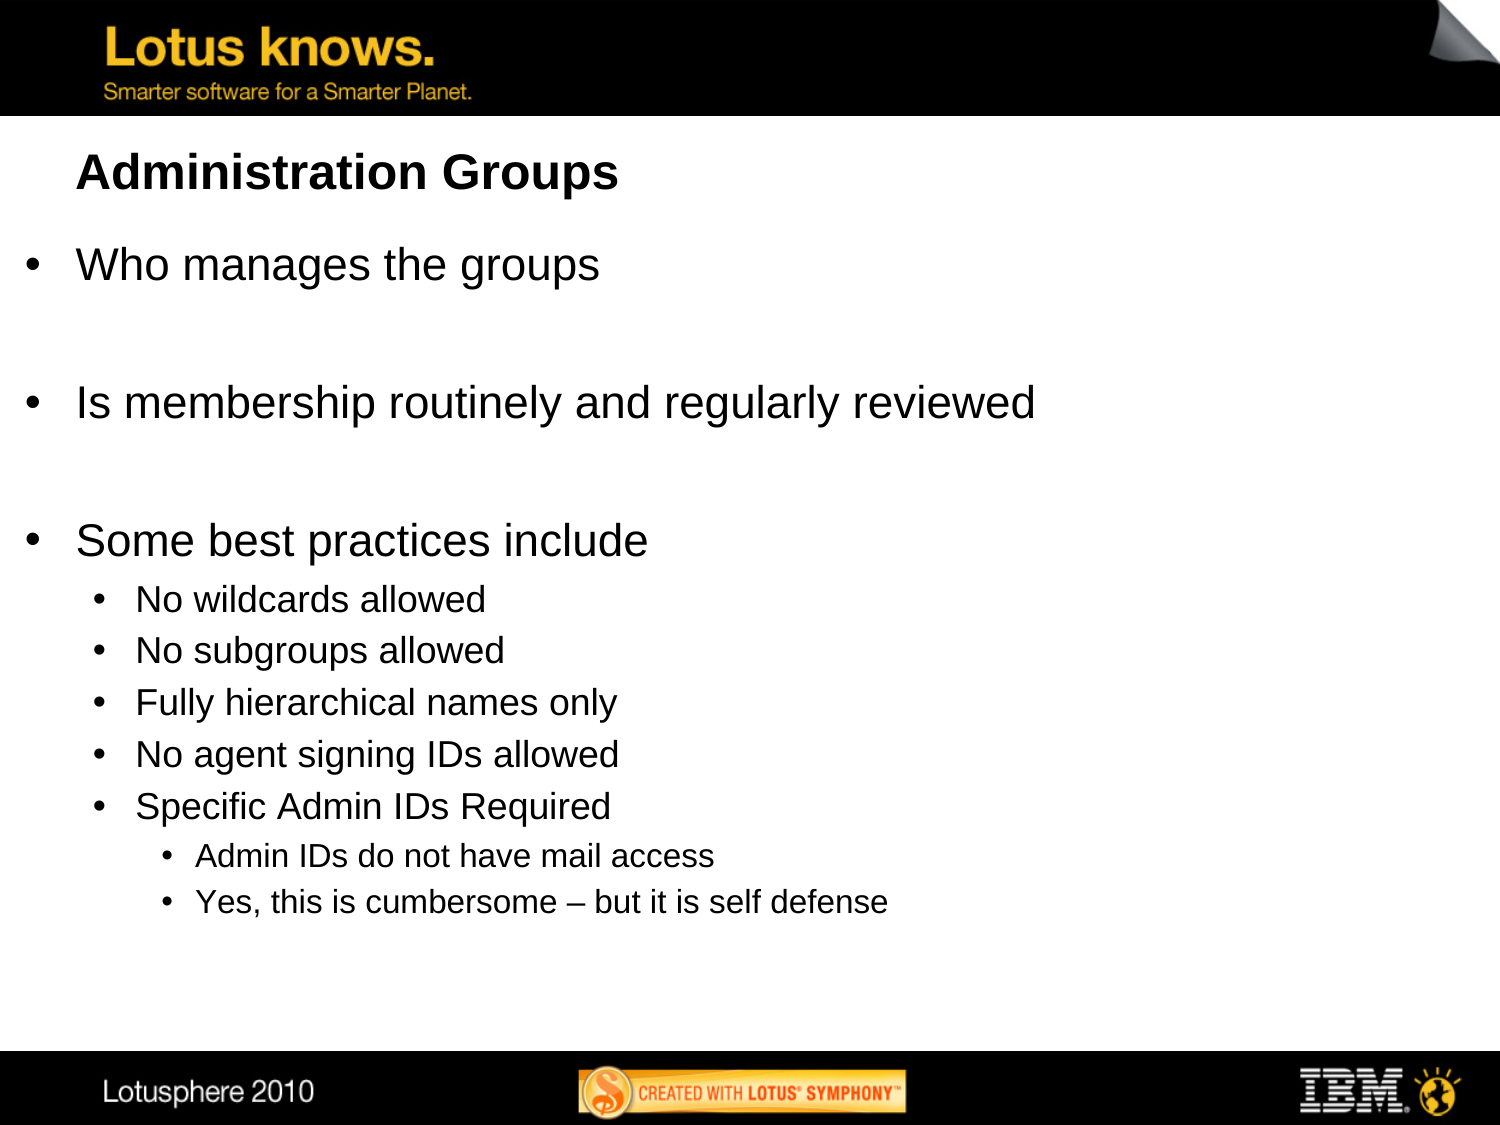

# Administration Groups
Who manages the groups
Is membership routinely and regularly reviewed
Some best practices include
No wildcards allowed
No subgroups allowed
Fully hierarchical names only
No agent signing IDs allowed
Specific Admin IDs Required
Admin IDs do not have mail access
Yes, this is cumbersome – but it is self defense